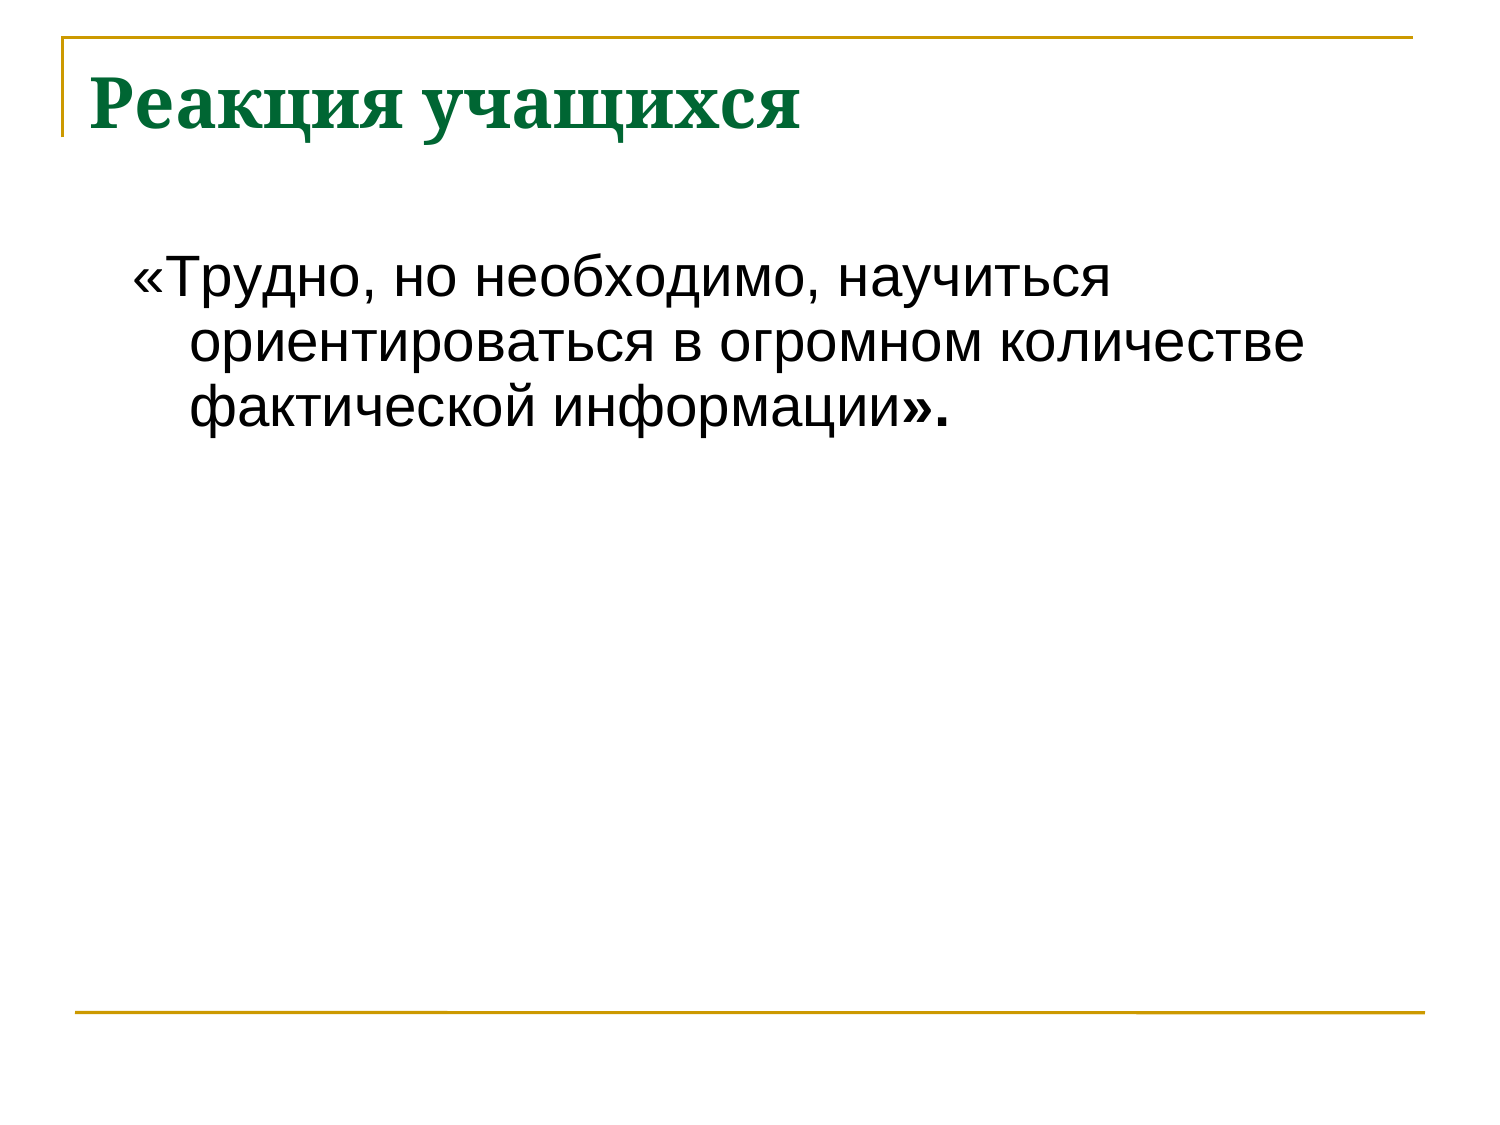

# Реакция учащихся
«Трудно, но необходимо, научиться ориентироваться в огромном количестве фактической информации».